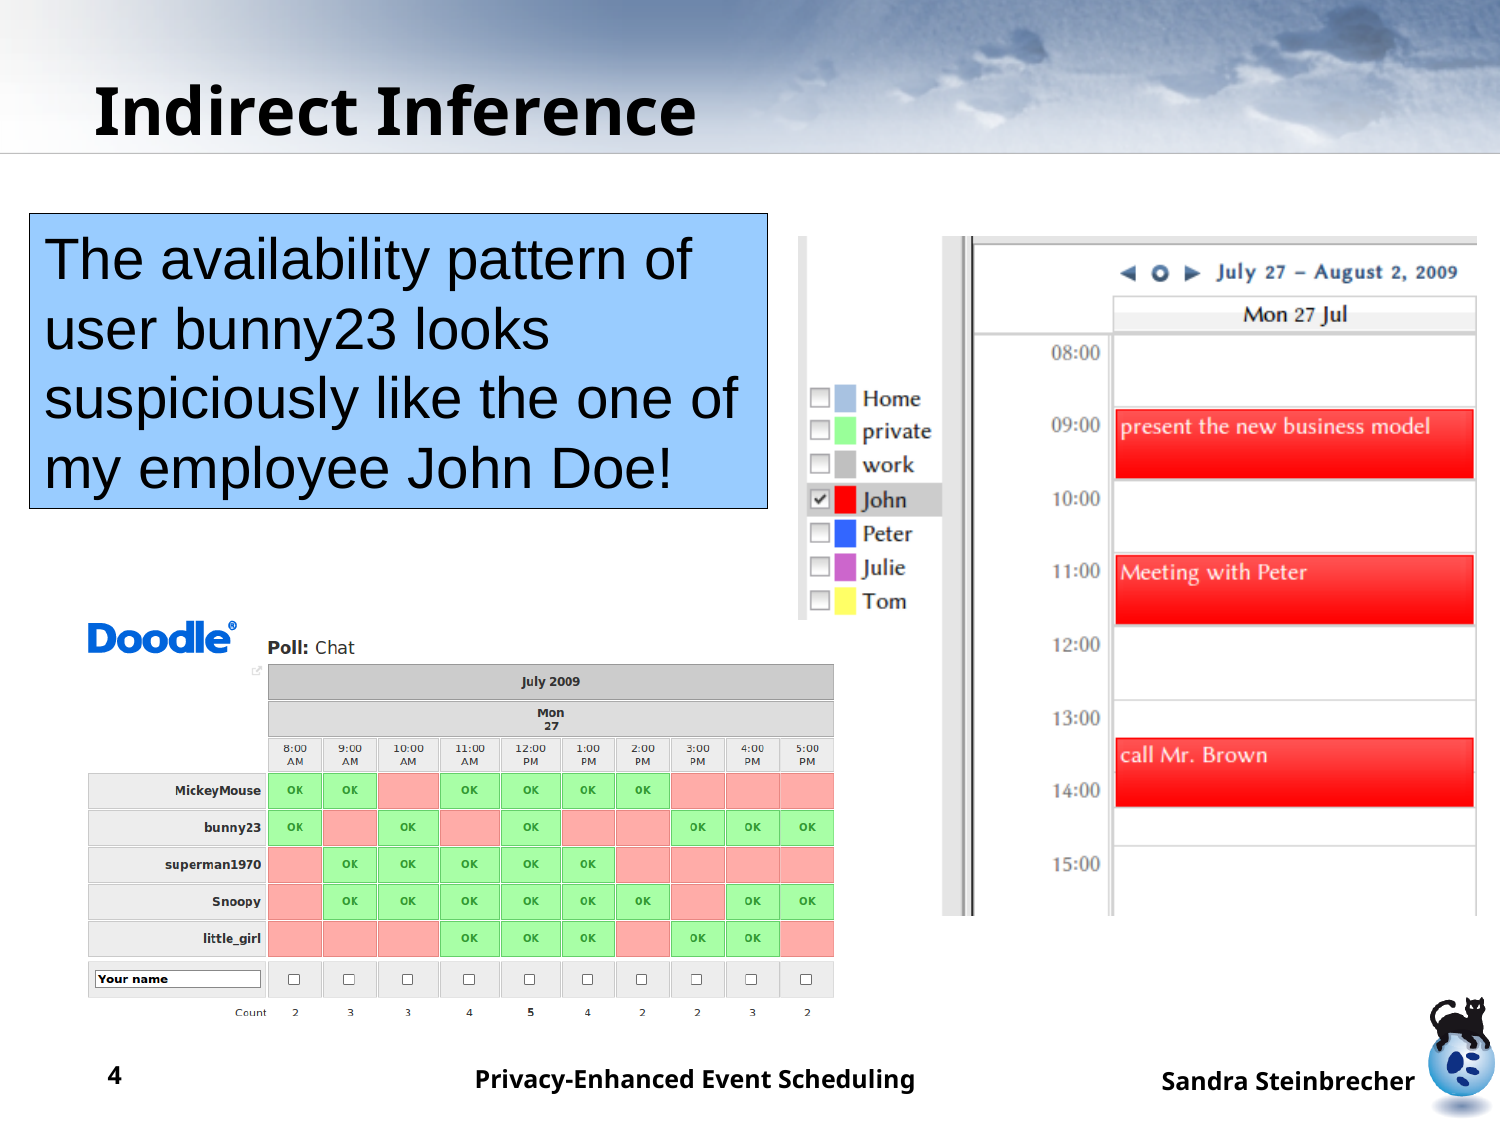

# Indirect Inference
The availability pattern of user bunny23 looks suspiciously like the one of my employee John Doe!
4